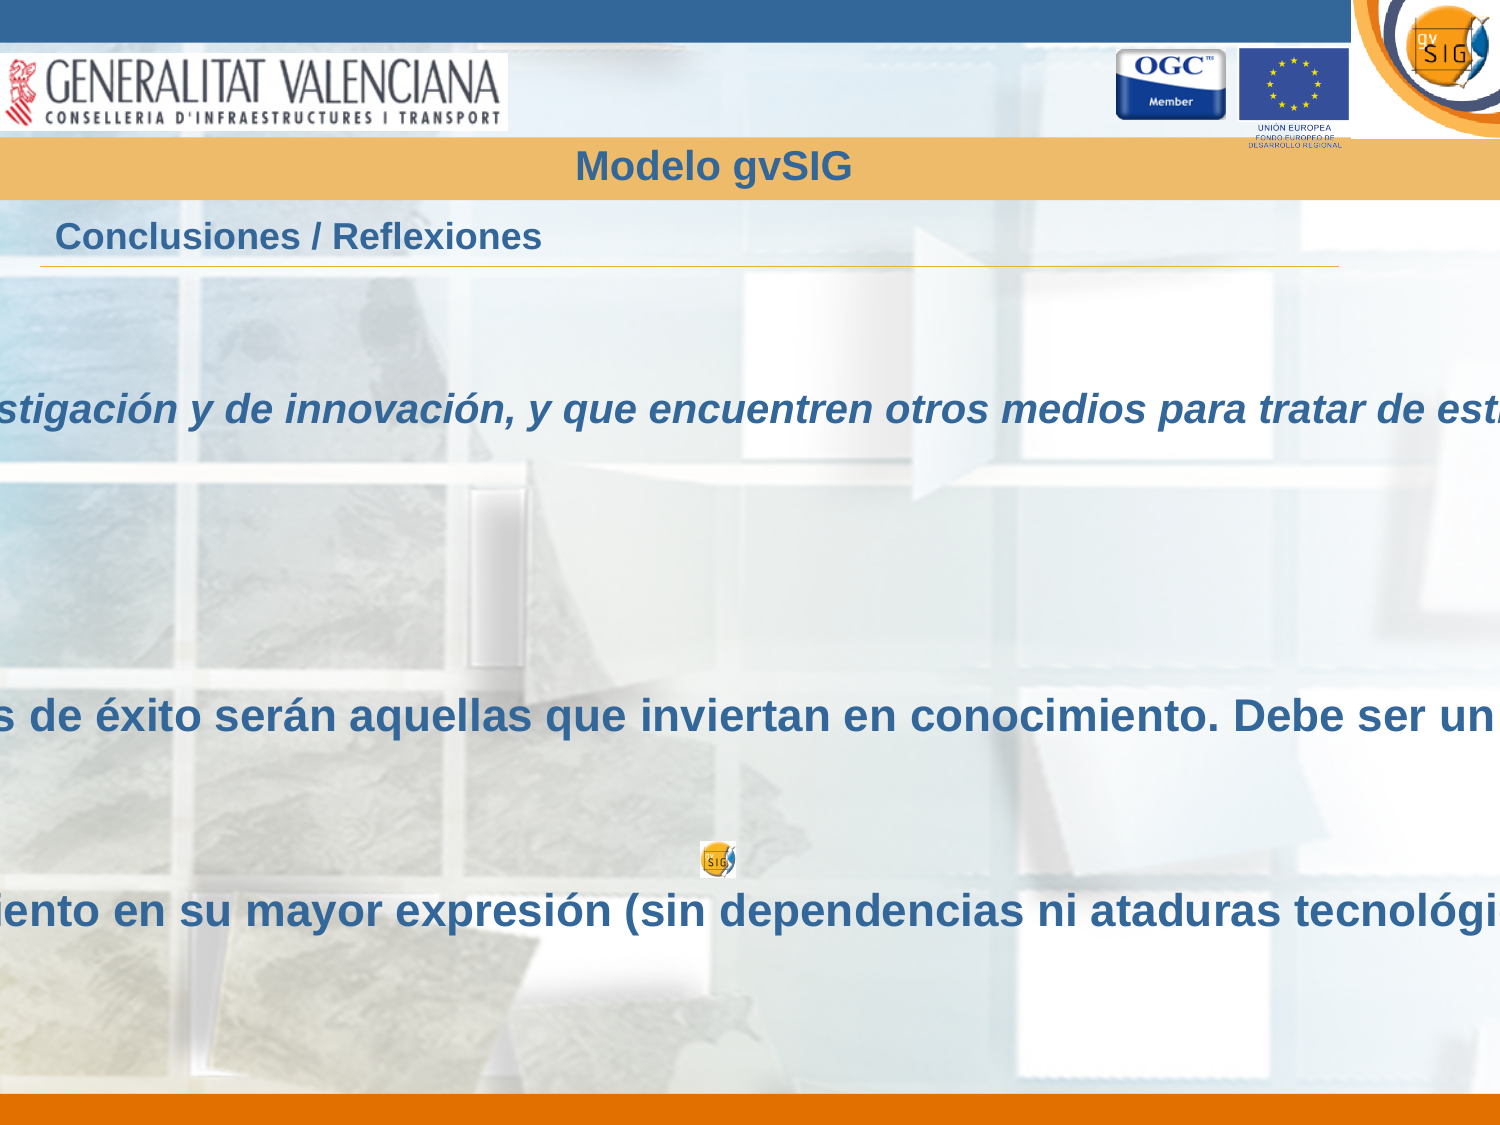

Modelo gvSIG
Conclusiones / Reflexiones
 ¿Como valoramos las dinámicas globales de mercado?
Pilat recomienda a los países de la OCDE que refuercen la eficiencia de sus sistemas de investigación y de innovación, y que encuentren otros medios para tratar de estimular la innovación en un contexto mundial marcado por la intensificación de la competitividad.
 Las futuras economías de éxito serán aquellas que inviertan en conocimiento. Debe ser un objetivo a nivel nacional.
 Inversión en conocimiento en su mayor expresión (sin dependencias ni ataduras tecnológicas) es el Software Libre.